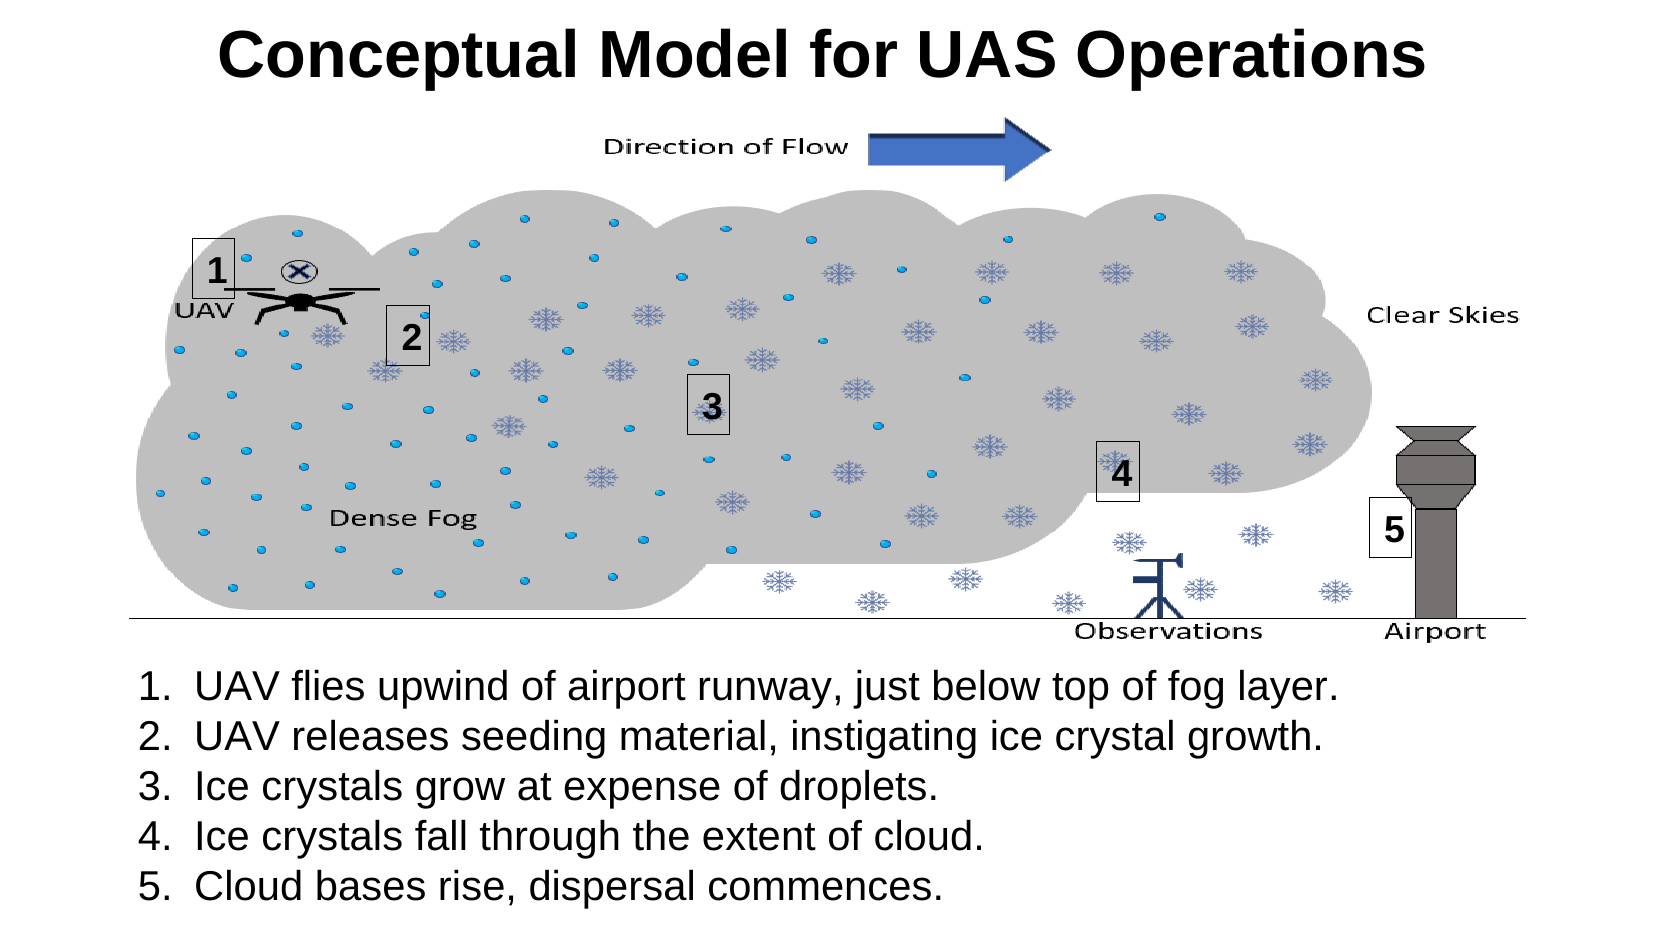

# Conceptual Model for UAS Operations
1
2
3
4
5
UAV flies upwind of airport runway, just below top of fog layer.
UAV releases seeding material, instigating ice crystal growth.
Ice crystals grow at expense of droplets.
Ice crystals fall through the extent of cloud.
Cloud bases rise, dispersal commences.